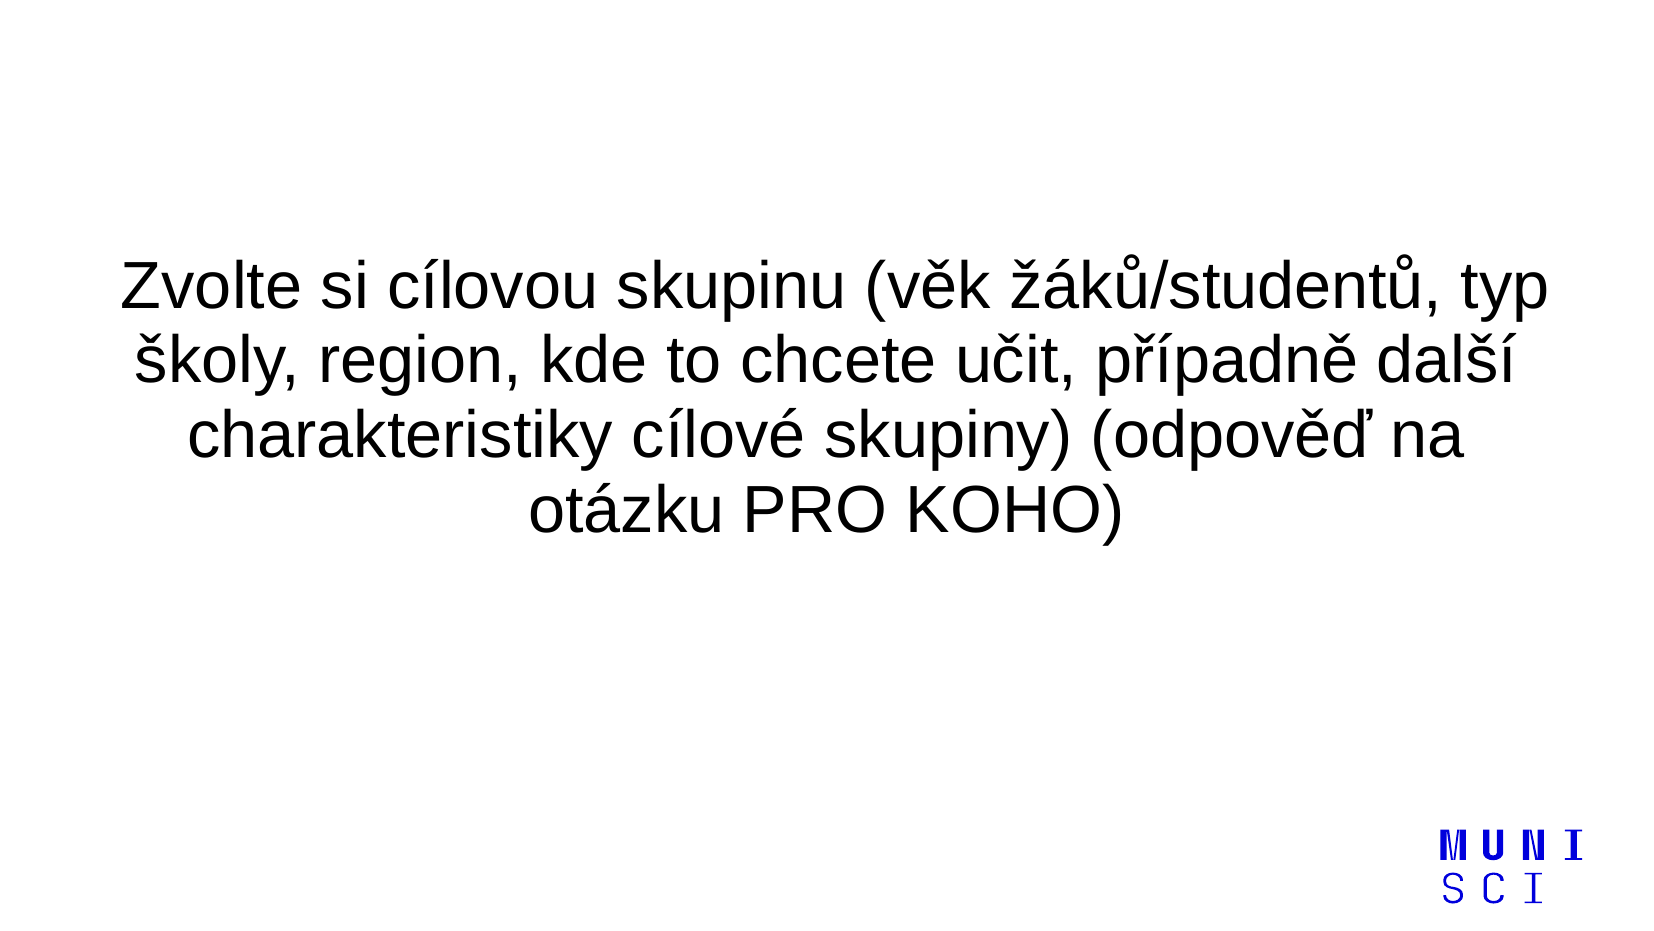

# Zvolte si cílovou skupinu (věk žáků/studentů, typ školy, region, kde to chcete učit, případně další charakteristiky cílové skupiny) (odpověď na otázku PRO KOHO)